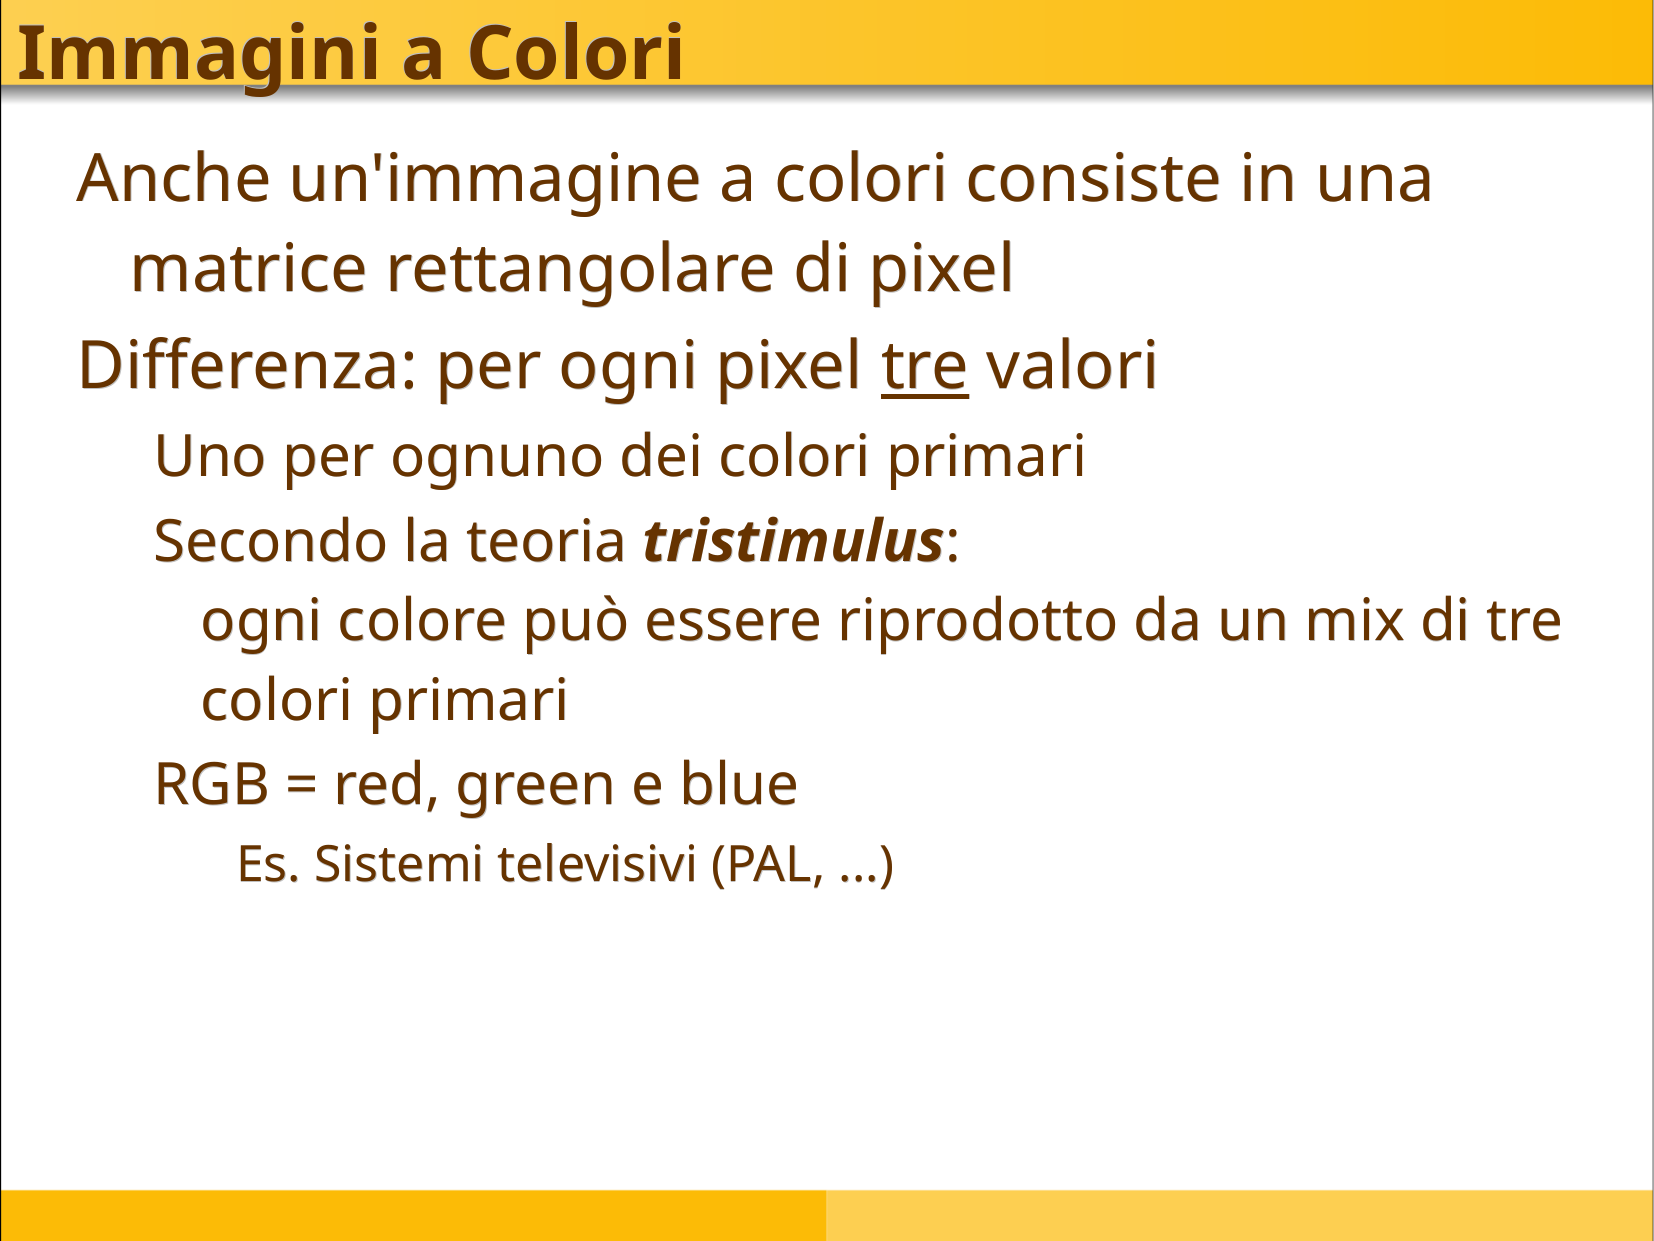

# Immagini a Colori
Anche un'immagine a colori consiste in una matrice rettangolare di pixel
Differenza: per ogni pixel tre valori
Uno per ognuno dei colori primari
Secondo la teoria tristimulus:
ogni colore può essere riprodotto da un mix di tre colori primari
RGB = red, green e blue
Es. Sistemi televisivi (PAL, ...)